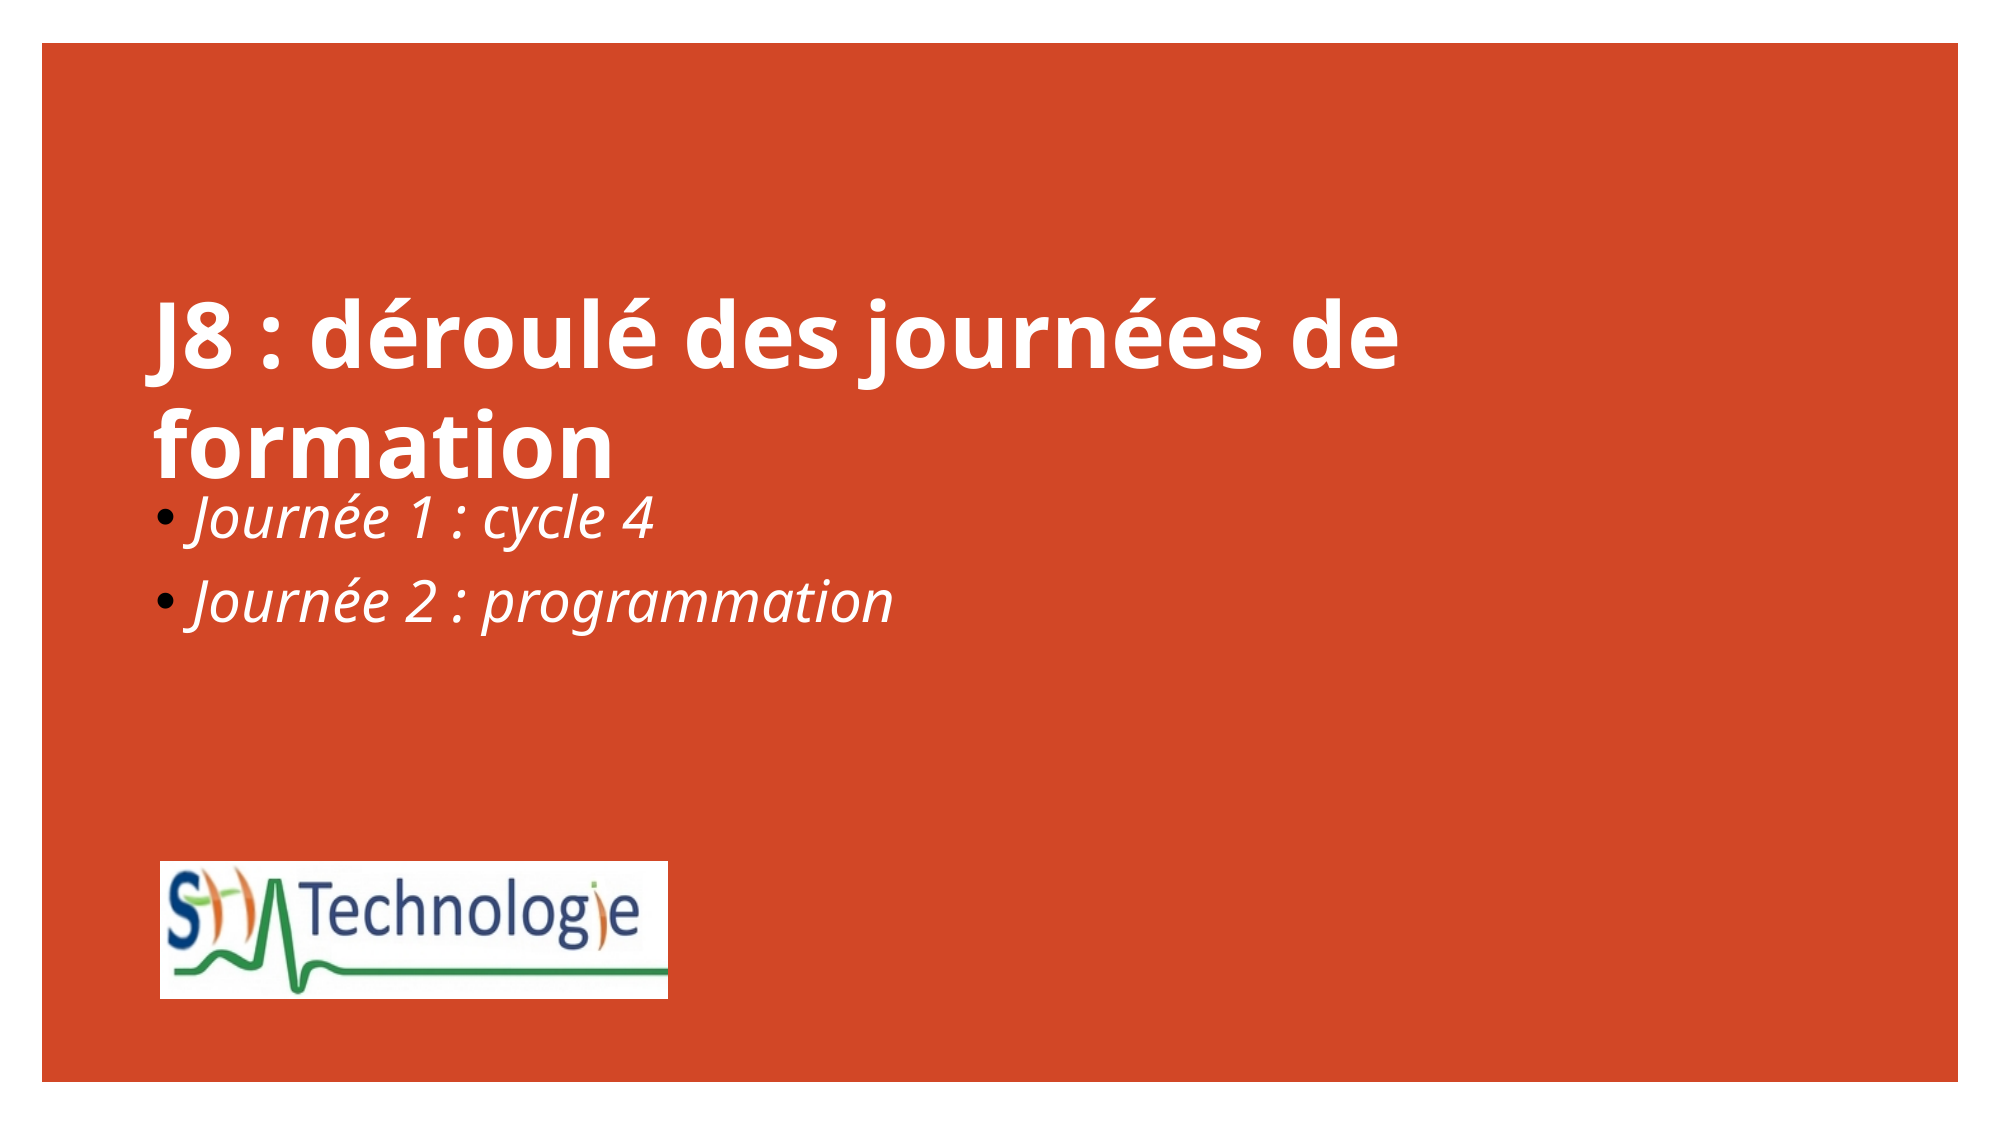

# J8 : déroulé des journées de formation
Journée 1 : cycle 4
Journée 2 : programmation